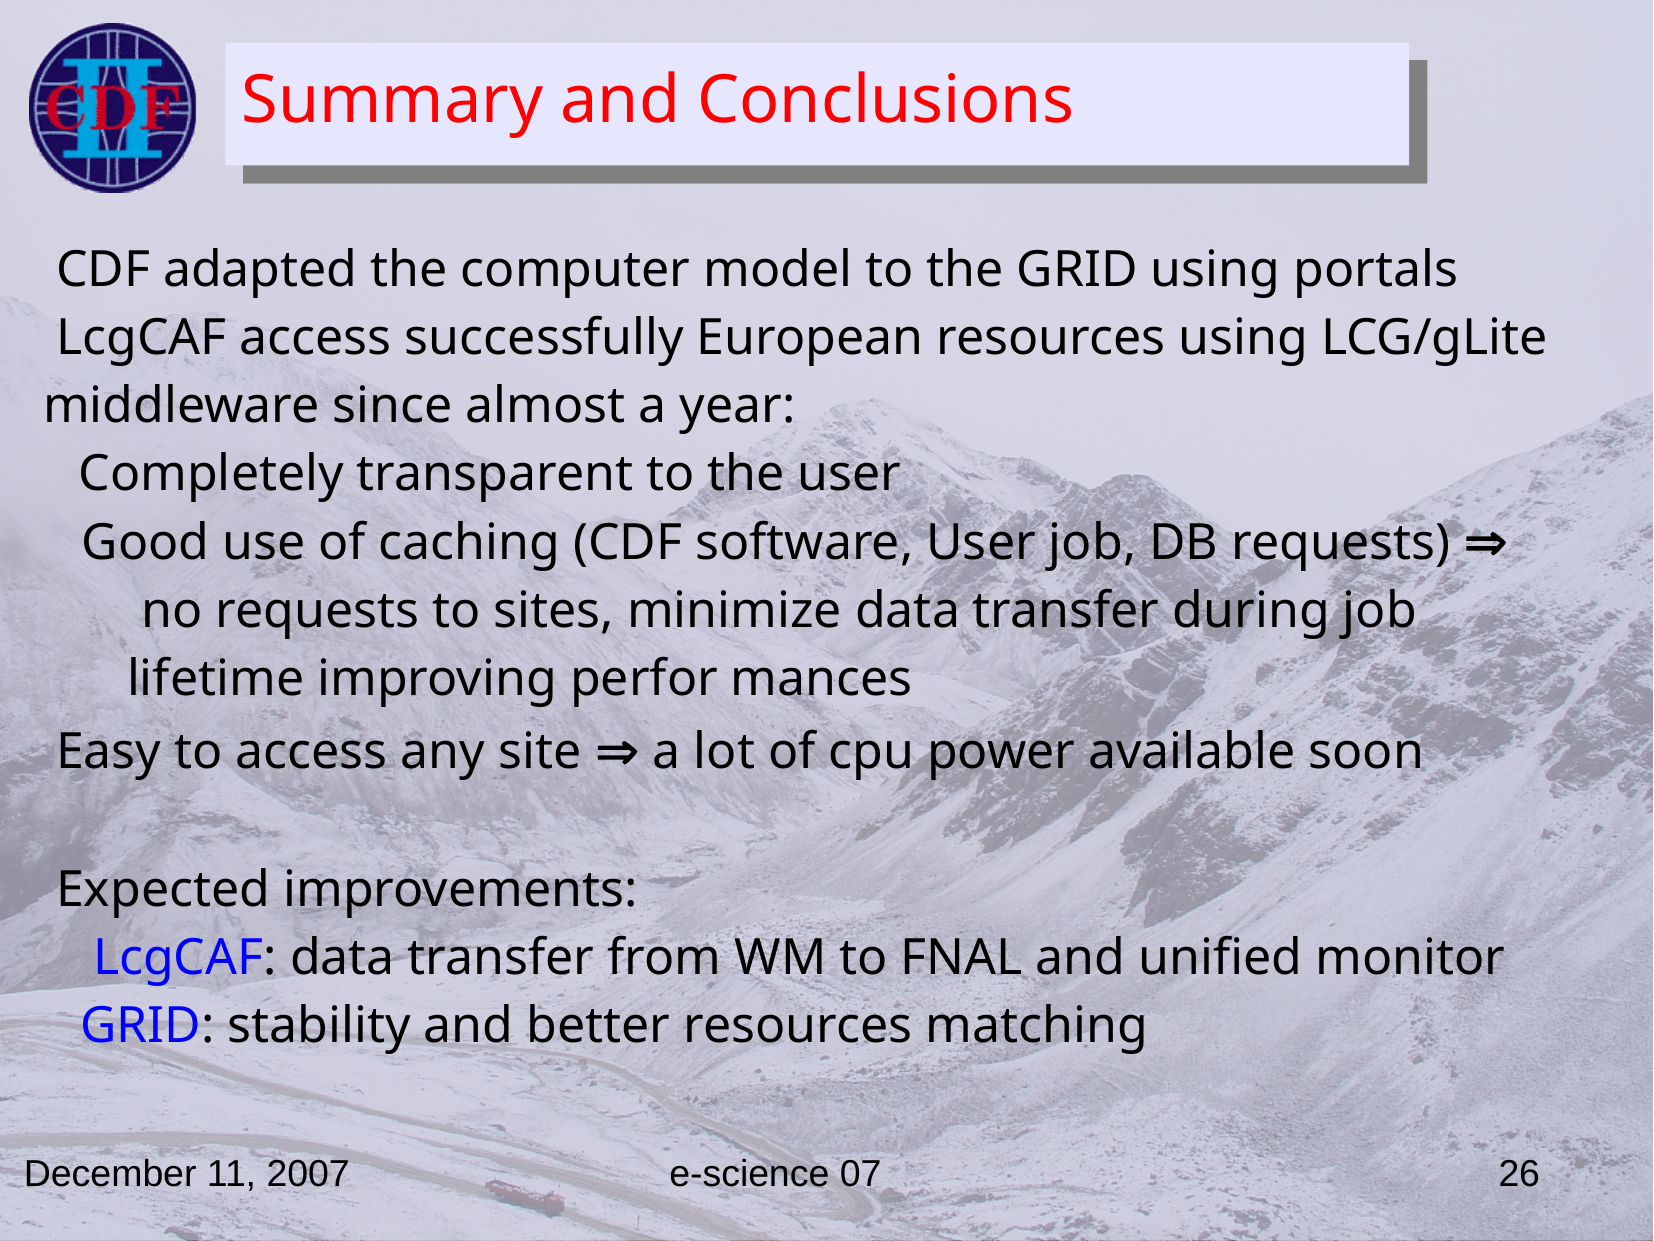

Summary and Conclusions
 CDF adapted the computer model to the GRID using portals
 LcgCAF access successfully European resources using LCG/gLite middleware since almost a year:
Completely transparent to the user
Good use of caching (CDF software, User job, DB requests) 
 no requests to sites, minimize data transfer during job
 lifetime improving perfor mances
 Easy to access any site  a lot of cpu power available soon
 Expected improvements:
 LcgCAF: data transfer from WM to FNAL and unified monitor
GRID: stability and better resources matching
December 11, 2007
26
e-science 07
December 11, 2007